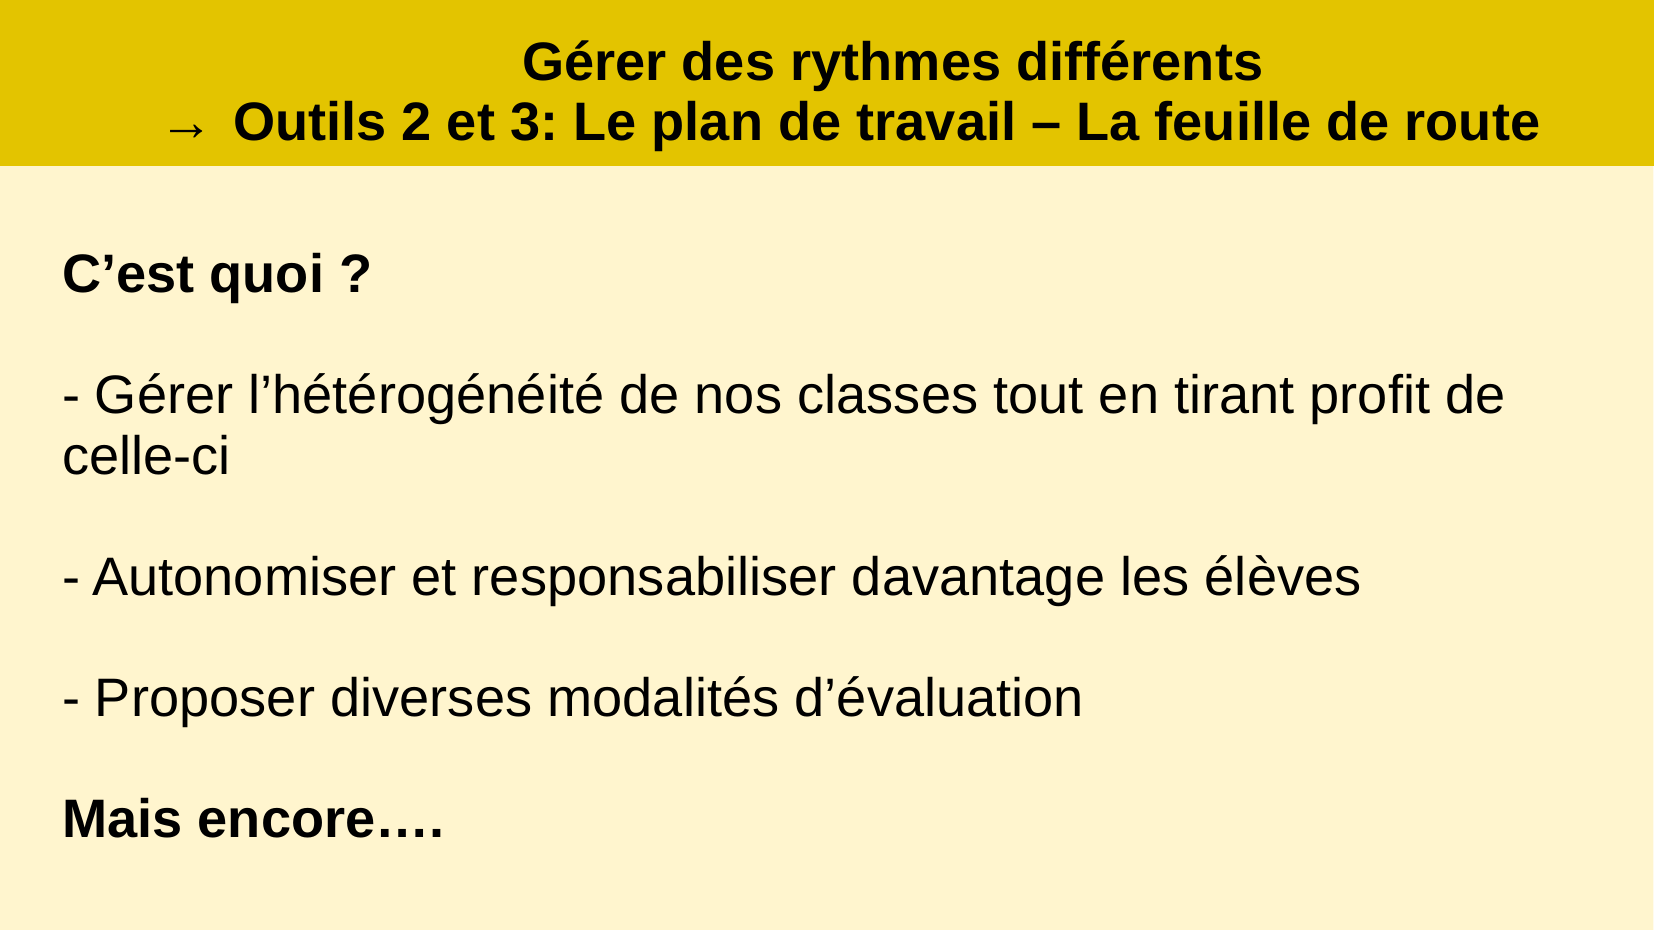

Gérer des rythmes différents
→ 	Outils 2 et 3: Le plan de travail – La feuille de route
C’est quoi ?
- Gérer l’hétérogénéité de nos classes tout en tirant profit de celle-ci
- Autonomiser et responsabiliser davantage les élèves
- Proposer diverses modalités d’évaluation
Mais encore….